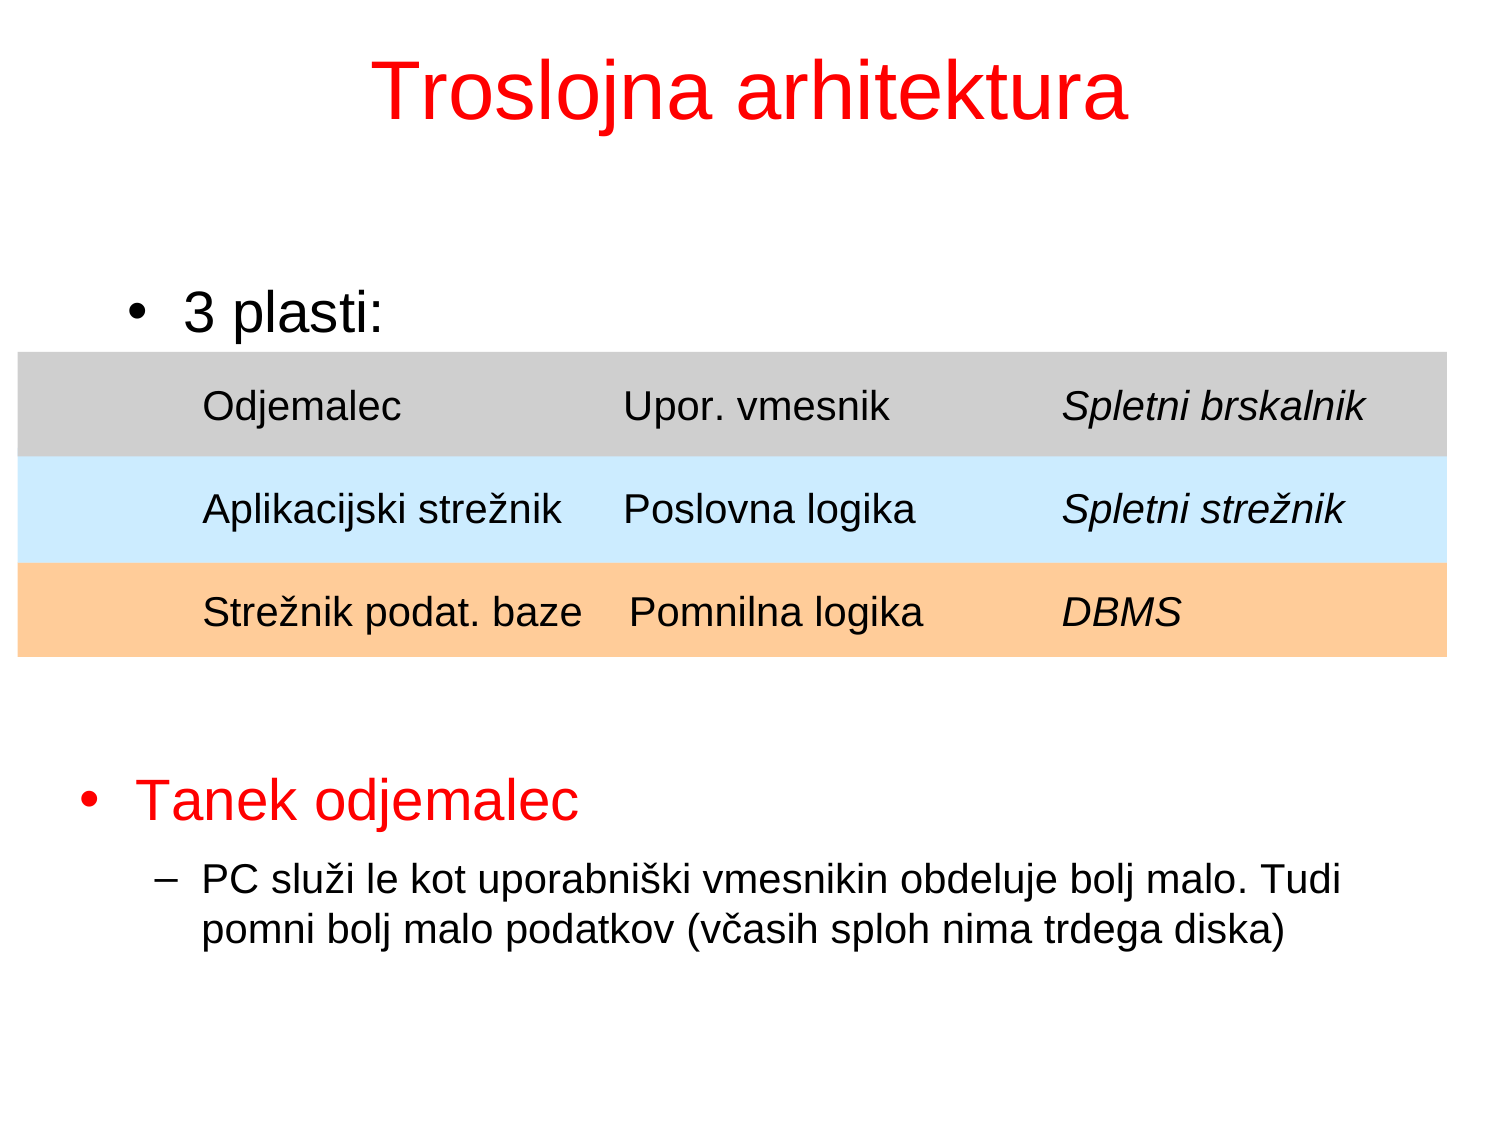

# Troslojna arhitektura
3 plasti:
Odjemalec		 Upor. vmesnik	 Spletni brskalnik
Aplikacijski strežnik	 Poslovna logika	 Spletni strežnik
Strežnik podat. baze Pomnilna logika	 DBMS
Tanek odjemalec
PC služi le kot uporabniški vmesnikin obdeluje bolj malo. Tudi pomni bolj malo podatkov (včasih sploh nima trdega diska)